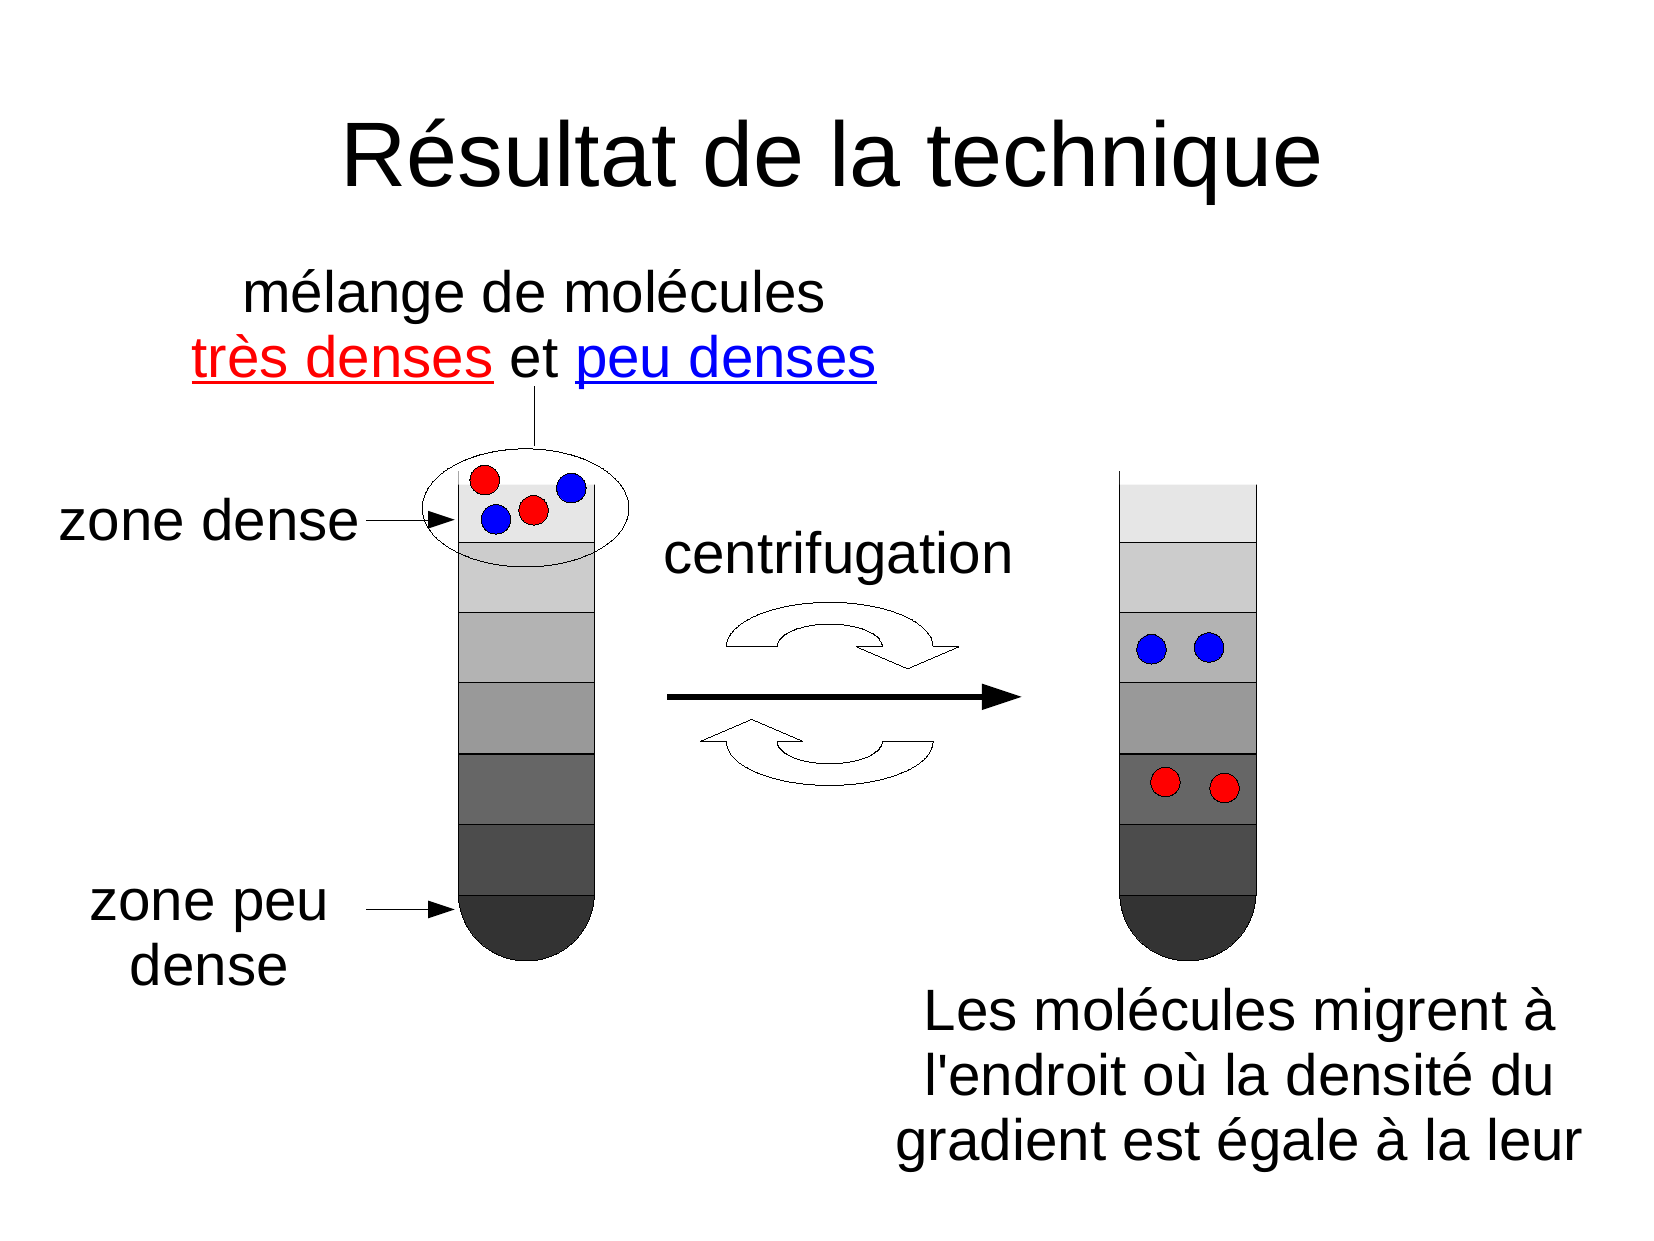

# Résultat de la technique
mélange de molécules
très denses et peu denses
zone dense
centrifugation
zone peu dense
Les molécules migrent à l'endroit où la densité du gradient est égale à la leur